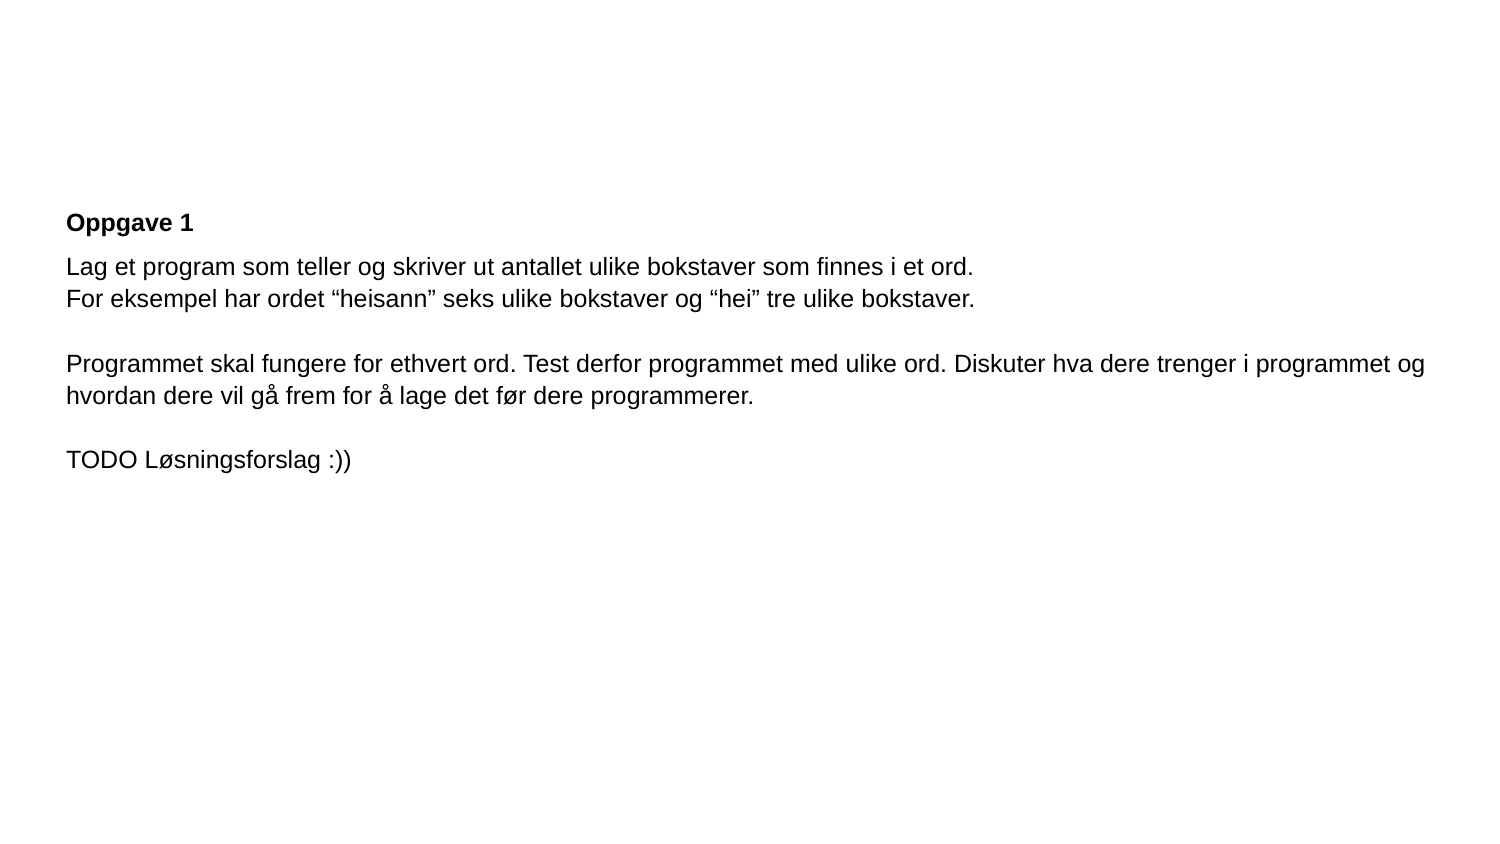

#
Oppgave 1
Lag et program som teller og skriver ut antallet ulike bokstaver som finnes i et ord.
For eksempel har ordet “heisann” seks ulike bokstaver og “hei” tre ulike bokstaver.
Programmet skal fungere for ethvert ord. Test derfor programmet med ulike ord. Diskuter hva dere trenger i programmet og hvordan dere vil gå frem for å lage det før dere programmerer.
TODO Løsningsforslag :))